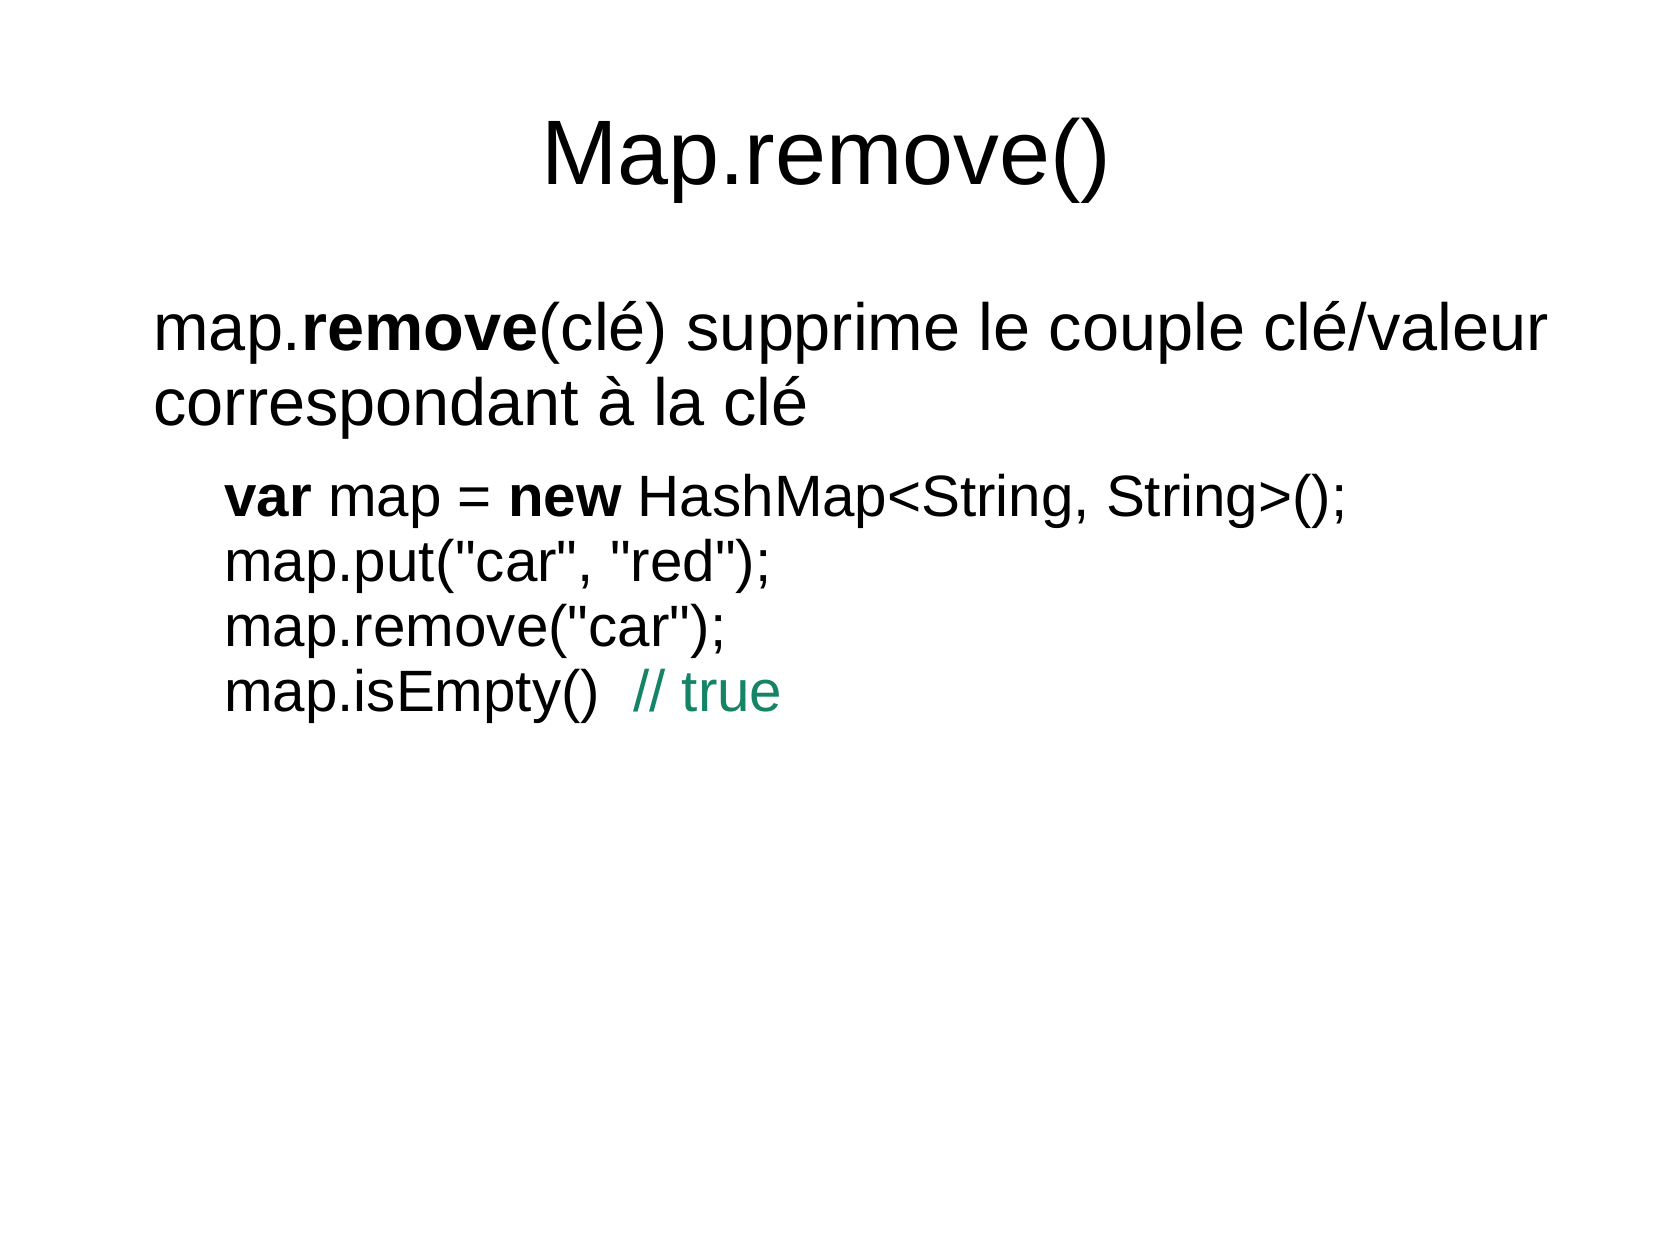

# Map.remove()
map.remove(clé) supprime le couple clé/valeur correspondant à la clé
var map = new HashMap<String, String>();
map.put("car", "red");
map.remove("car");
map.isEmpty() // true